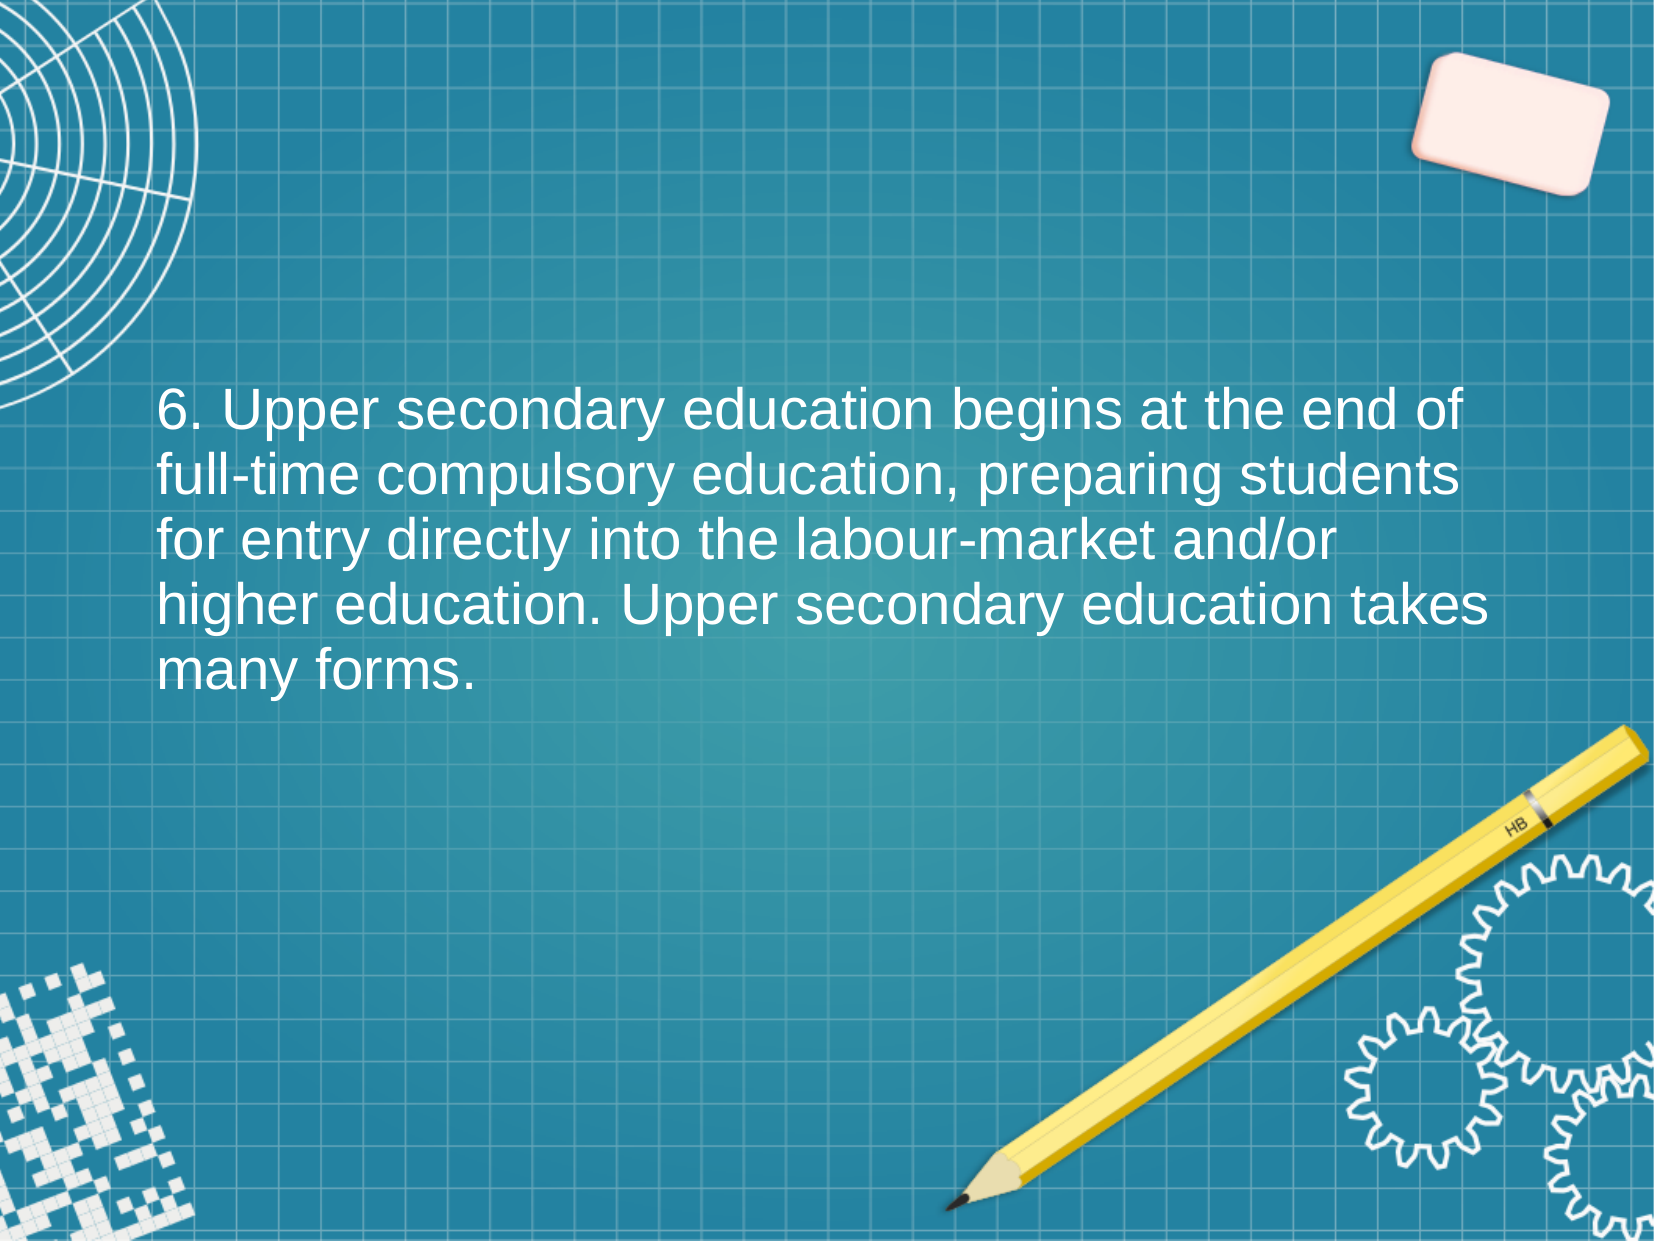

6. Upper secondary education begins at the end of full-time compulsory education, preparing students for entry directly into the labour-market and/or higher education. Upper secondary education takes many forms.